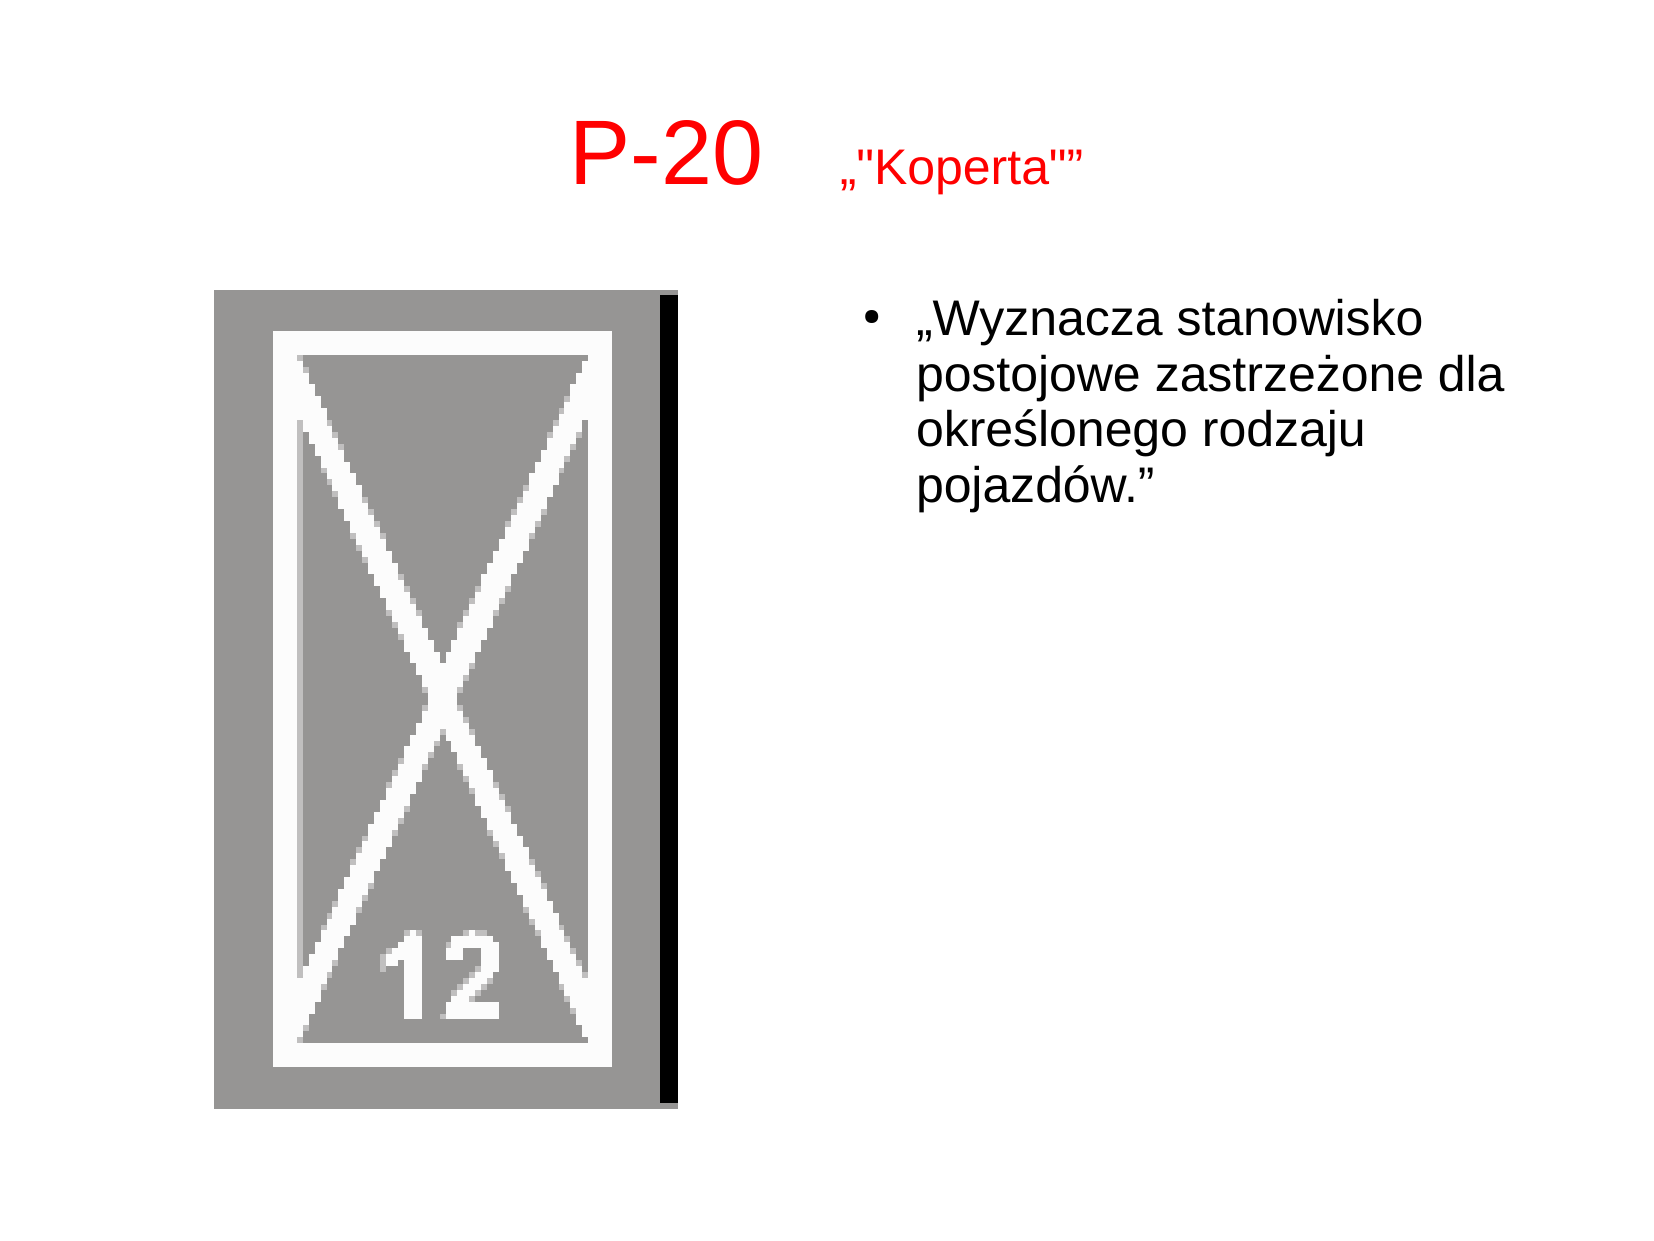

# P-20 „"Koperta"”
„Wyznacza stanowisko postojowe zastrzeżone dla określonego rodzaju pojazdów.”